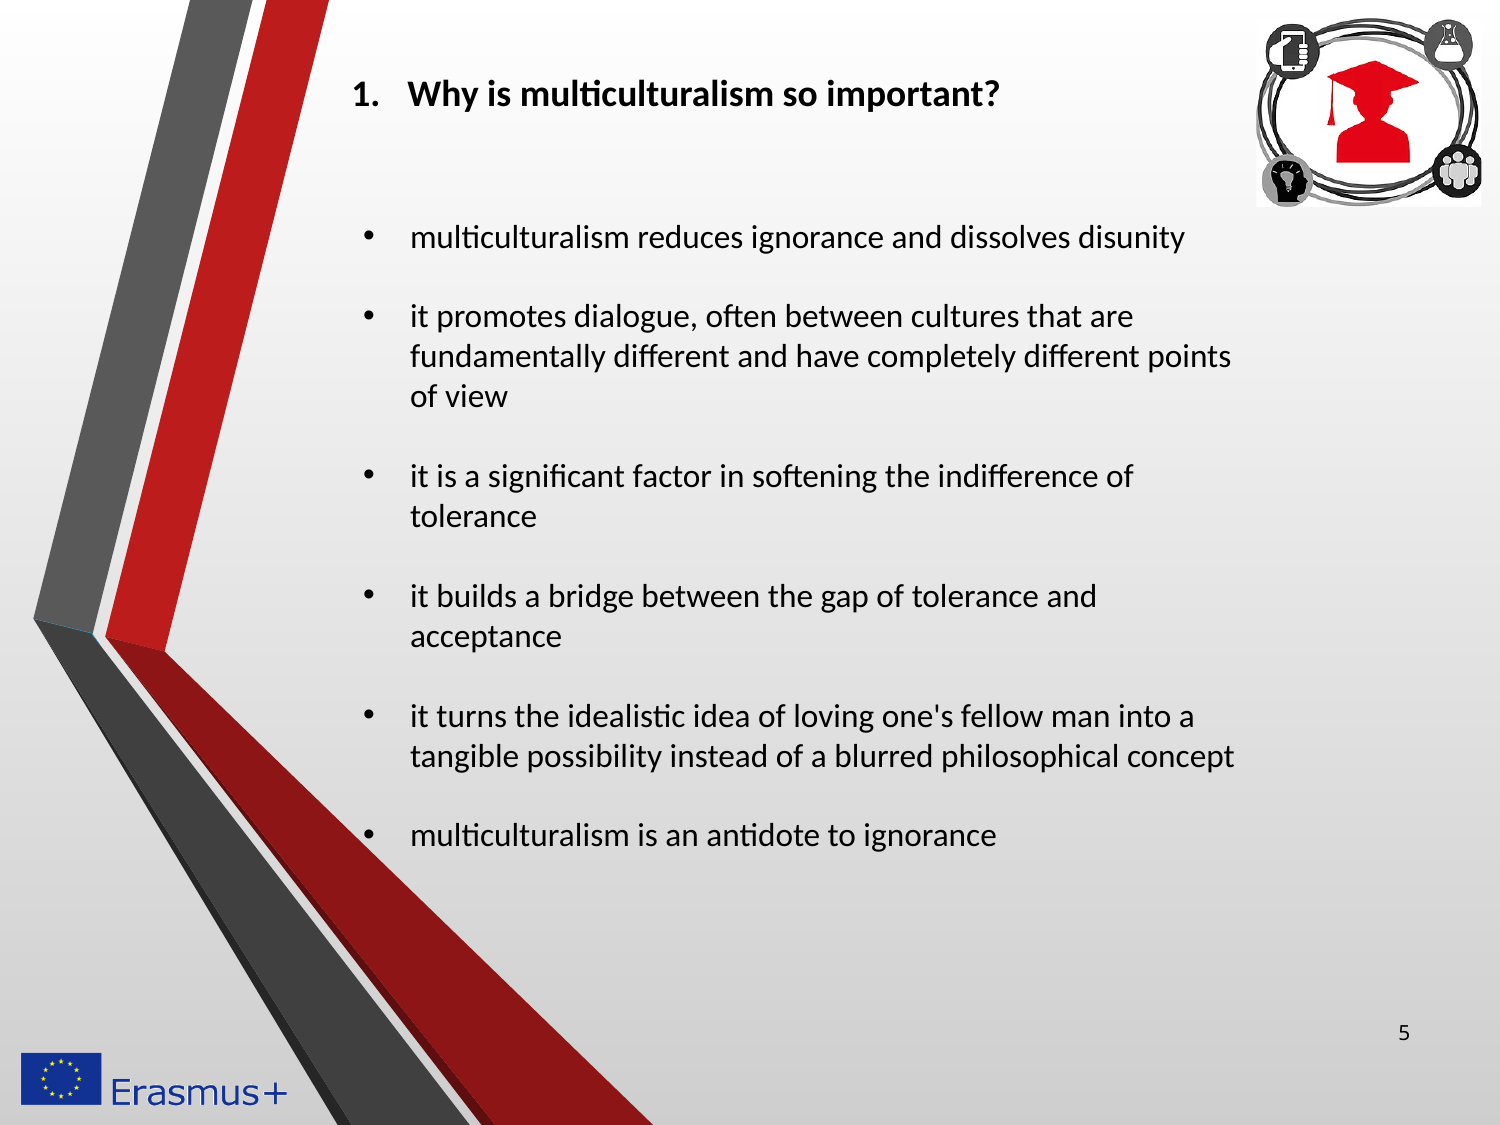

Why is multiculturalism so important?
multiculturalism reduces ignorance and dissolves disunity
it promotes dialogue, often between cultures that are fundamentally different and have completely different points of view
it is a significant factor in softening the indifference of tolerance
it builds a bridge between the gap of tolerance and acceptance
it turns the idealistic idea of loving one's fellow man into a tangible possibility instead of a blurred philosophical concept
multiculturalism is an antidote to ignorance